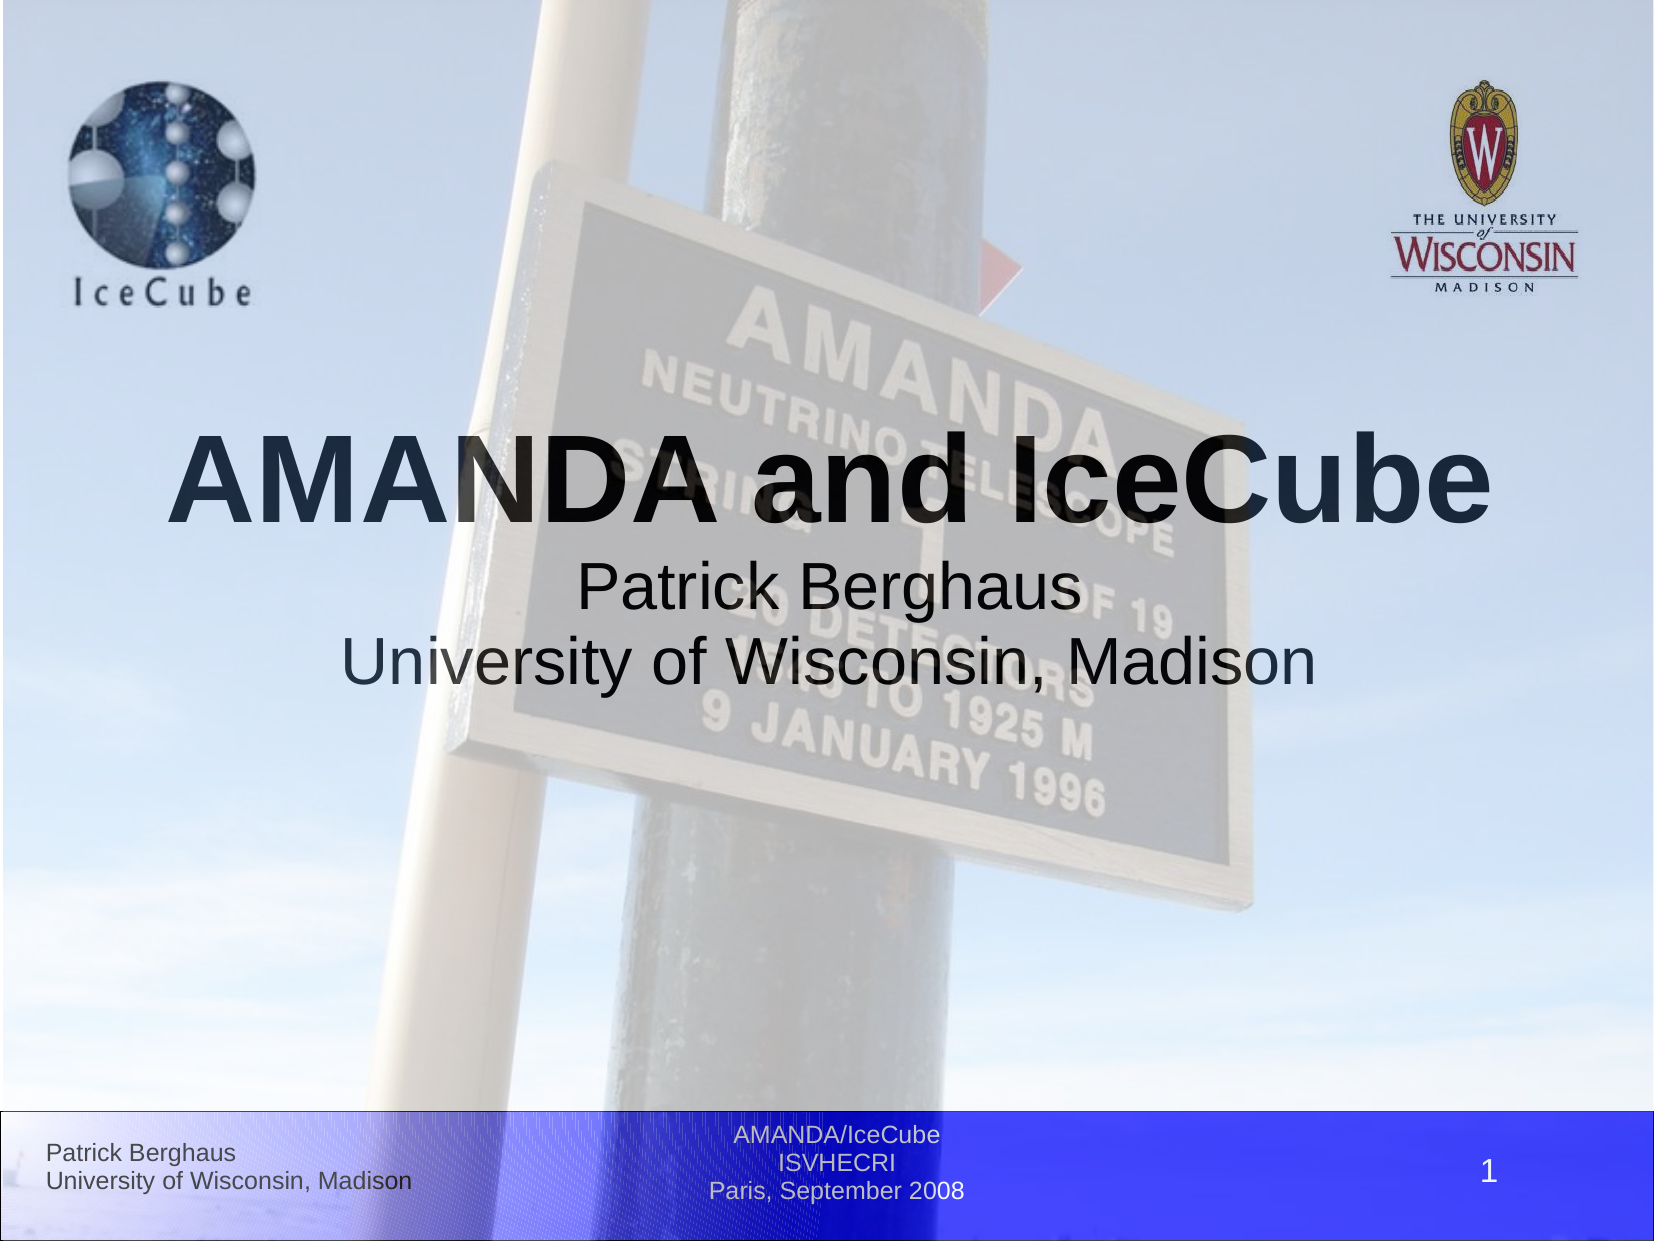

AMANDA and IceCube
Patrick Berghaus
University of Wisconsin, Madison